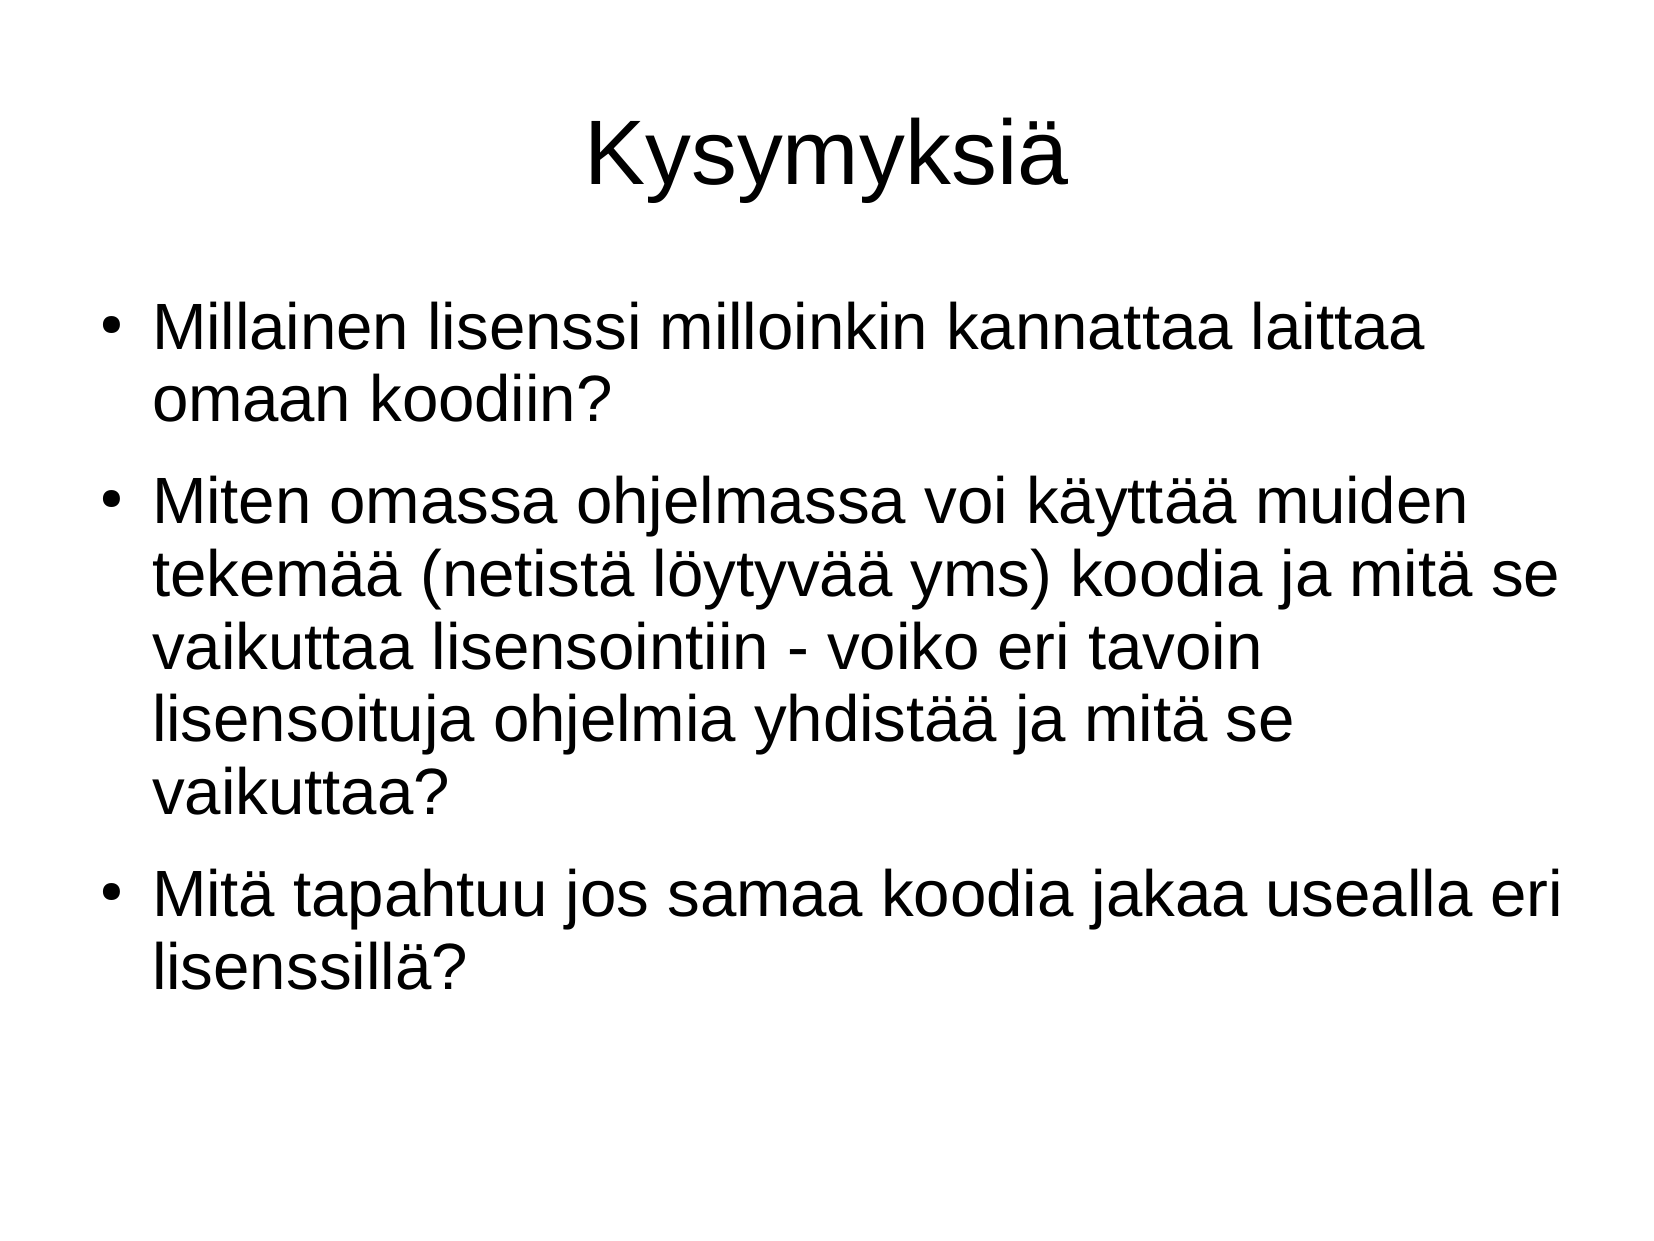

# Kysymyksiä
Millainen lisenssi milloinkin kannattaa laittaa omaan koodiin?
Miten omassa ohjelmassa voi käyttää muiden tekemää (netistä löytyvää yms) koodia ja mitä se vaikuttaa lisensointiin - voiko eri tavoin lisensoituja ohjelmia yhdistää ja mitä se vaikuttaa?
Mitä tapahtuu jos samaa koodia jakaa usealla eri lisenssillä?